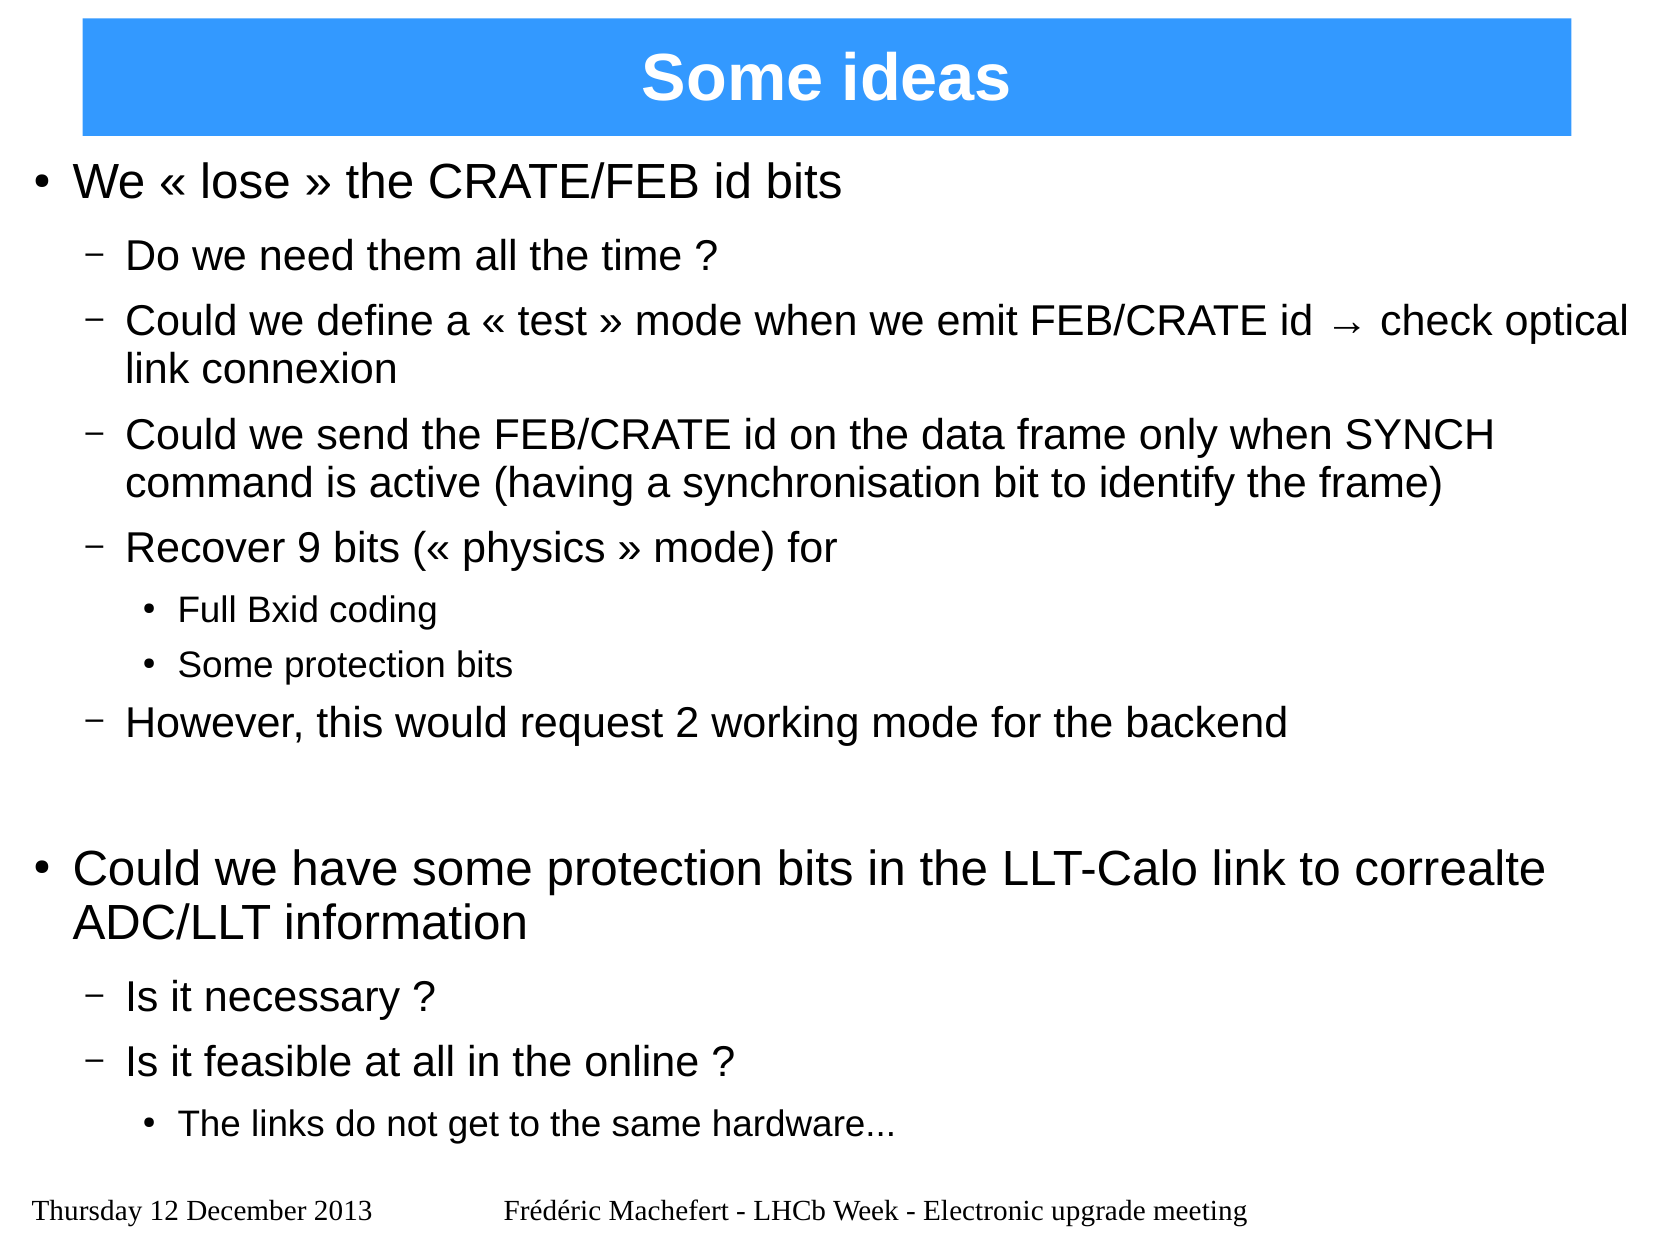

# Some ideas
We « lose » the CRATE/FEB id bits
Do we need them all the time ?
Could we define a « test » mode when we emit FEB/CRATE id → check optical link connexion
Could we send the FEB/CRATE id on the data frame only when SYNCH command is active (having a synchronisation bit to identify the frame)
Recover 9 bits (« physics » mode) for
Full Bxid coding
Some protection bits
However, this would request 2 working mode for the backend
Could we have some protection bits in the LLT-Calo link to correalte ADC/LLT information
Is it necessary ?
Is it feasible at all in the online ?
The links do not get to the same hardware...
Thursday 12 December 2013
Frédéric Machefert - LHCb Week - Electronic upgrade meeting